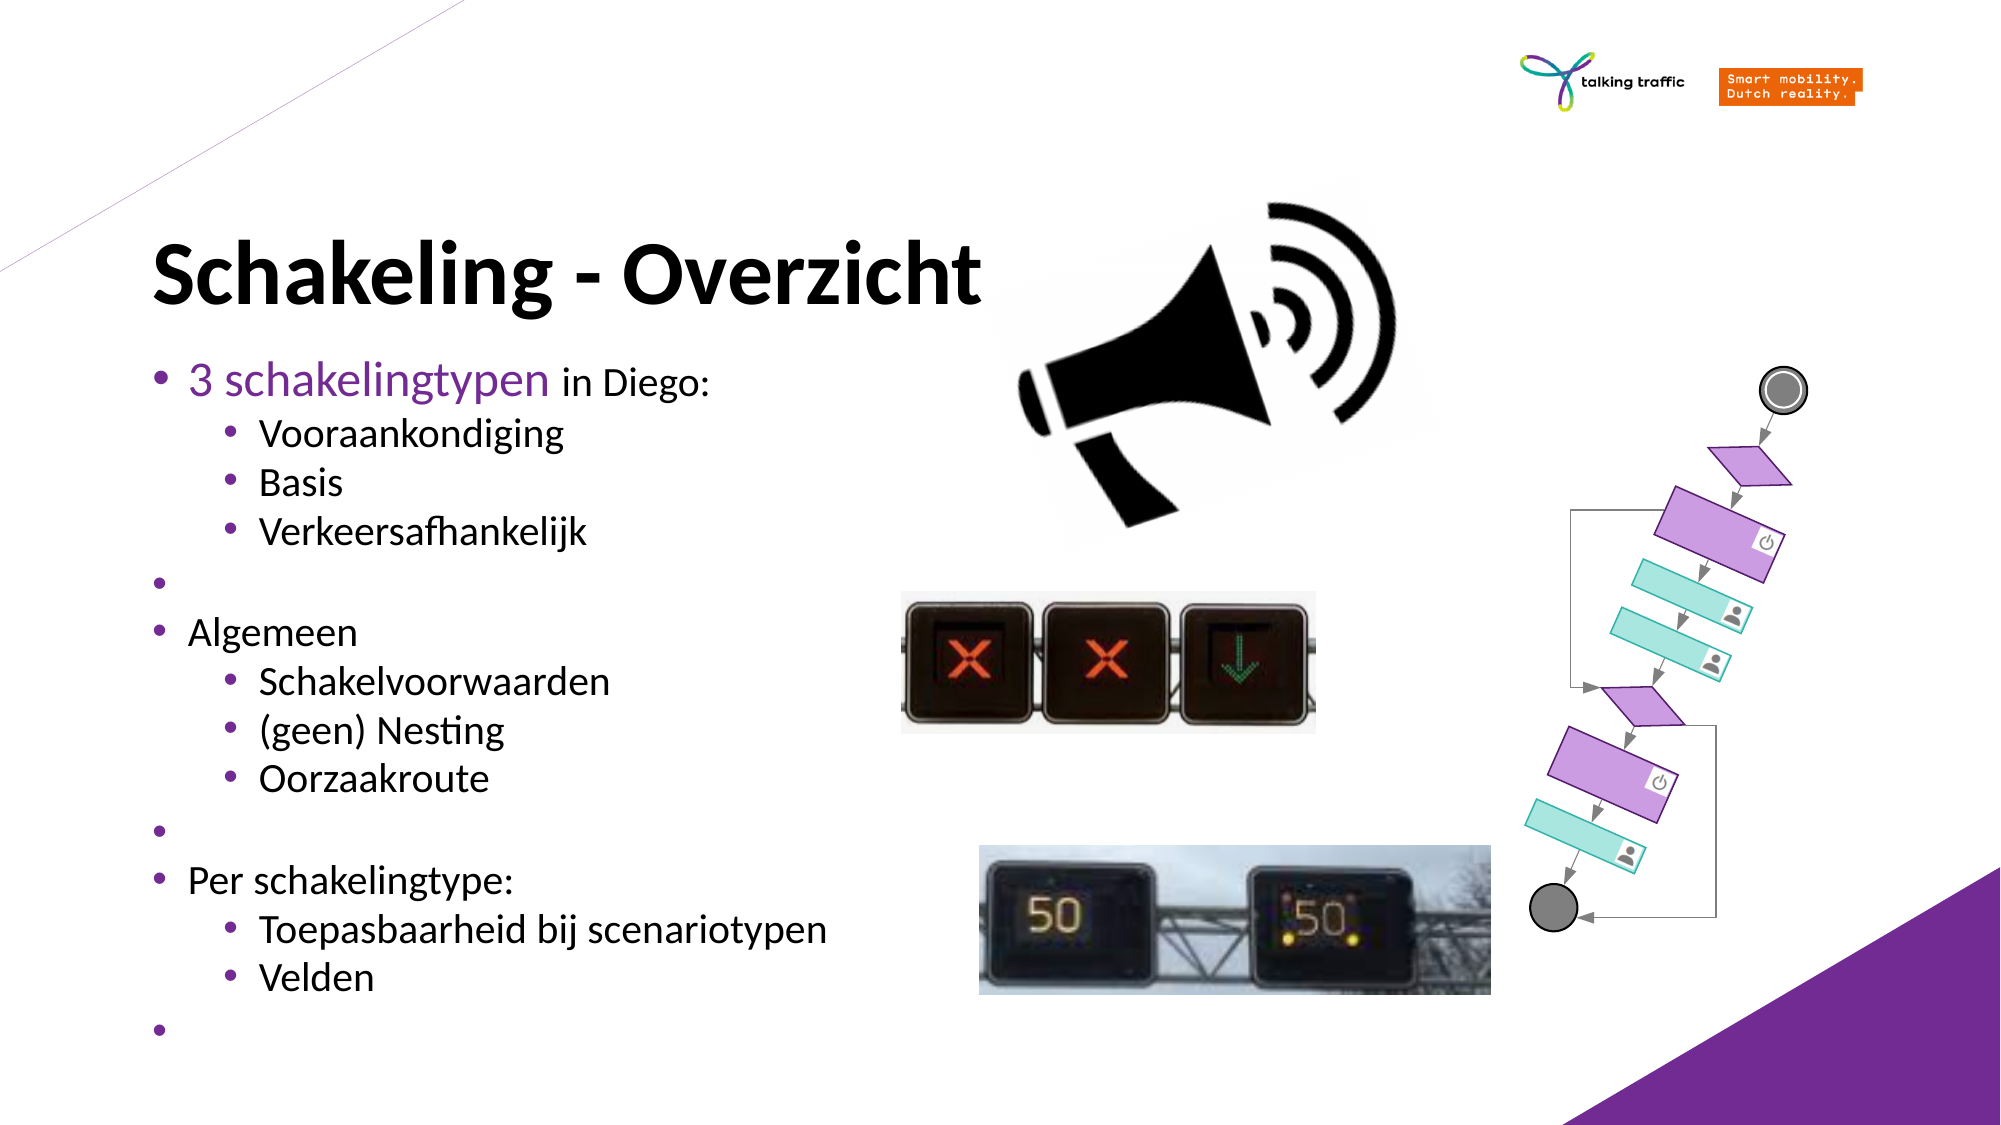

Schakeling - Overzicht
# 3 schakelingtypen in Diego:
Vooraankondiging
Basis
Verkeersafhankelijk
Algemeen
Schakelvoorwaarden
(geen) Nesting
Oorzaakroute
Per schakelingtype:
Toepasbaarheid bij scenariotypen
Velden
37